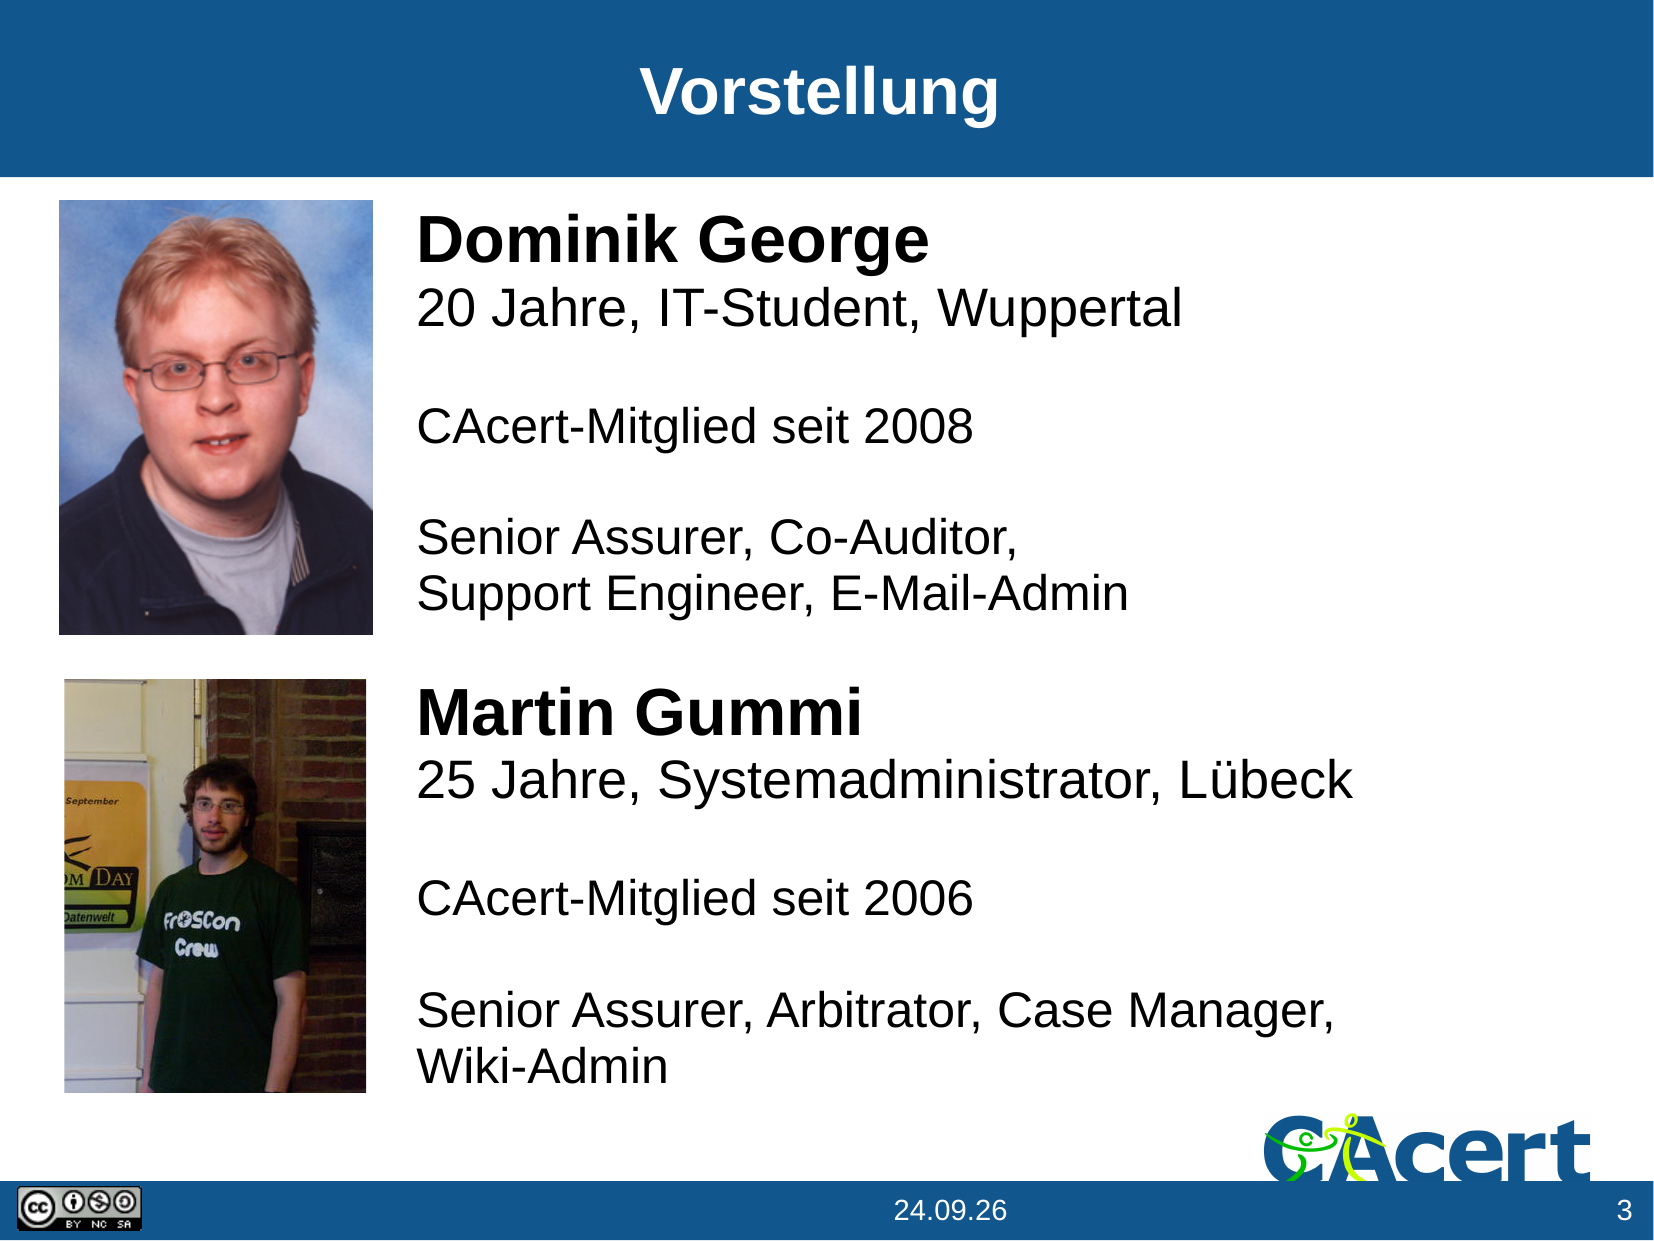

# Vorstellung
Dominik George
20 Jahre, IT-Student, Wuppertal
CAcert-Mitglied seit 2008
Senior Assurer, Co-Auditor,
Support Engineer, E-Mail-Admin
Martin Gummi
25 Jahre, Systemadministrator, Lübeck
CAcert-Mitglied seit 2006
Senior Assurer, Arbitrator, Case Manager,
Wiki-Admin